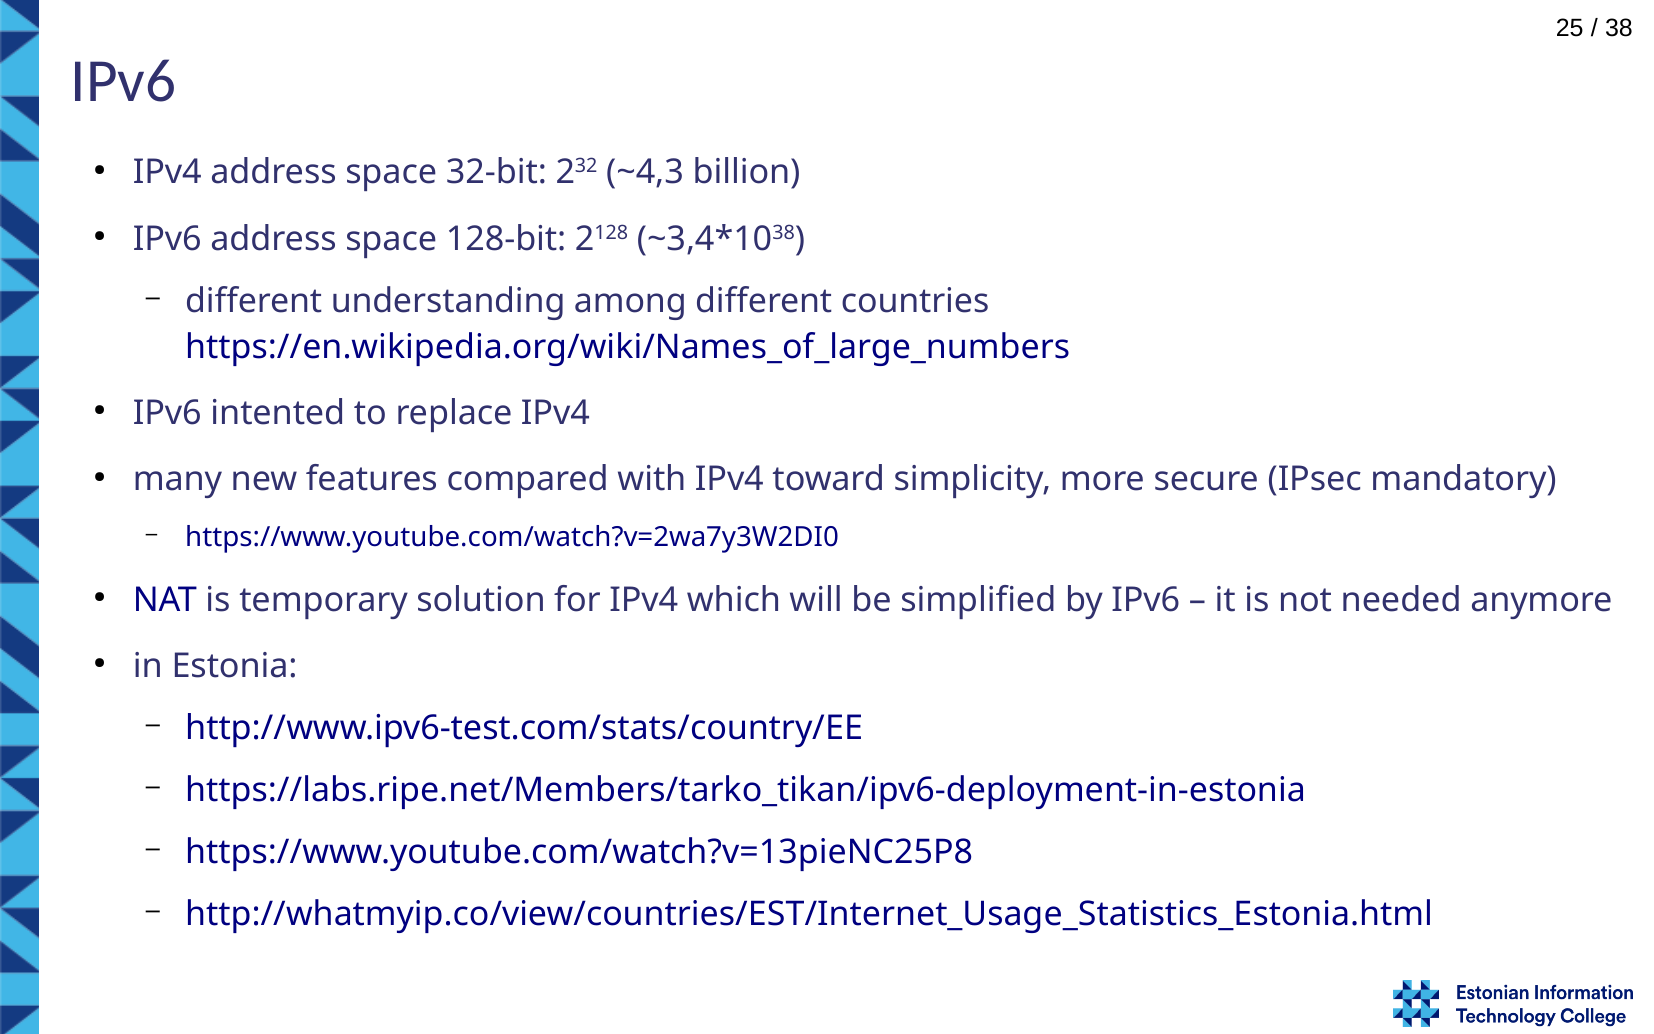

# IPv6
IPv4 address space 32-bit: 232 (~4,3 billion)
IPv6 address space 128-bit: 2128 (~3,4*1038)
different understanding among different countries https://en.wikipedia.org/wiki/Names_of_large_numbers
IPv6 intented to replace IPv4
many new features compared with IPv4 toward simplicity, more secure (IPsec mandatory)
https://www.youtube.com/watch?v=2wa7y3W2DI0
NAT is temporary solution for IPv4 which will be simplified by IPv6 – it is not needed anymore
in Estonia:
http://www.ipv6-test.com/stats/country/EE
https://labs.ripe.net/Members/tarko_tikan/ipv6-deployment-in-estonia
https://www.youtube.com/watch?v=13pieNC25P8
http://whatmyip.co/view/countries/EST/Internet_Usage_Statistics_Estonia.html